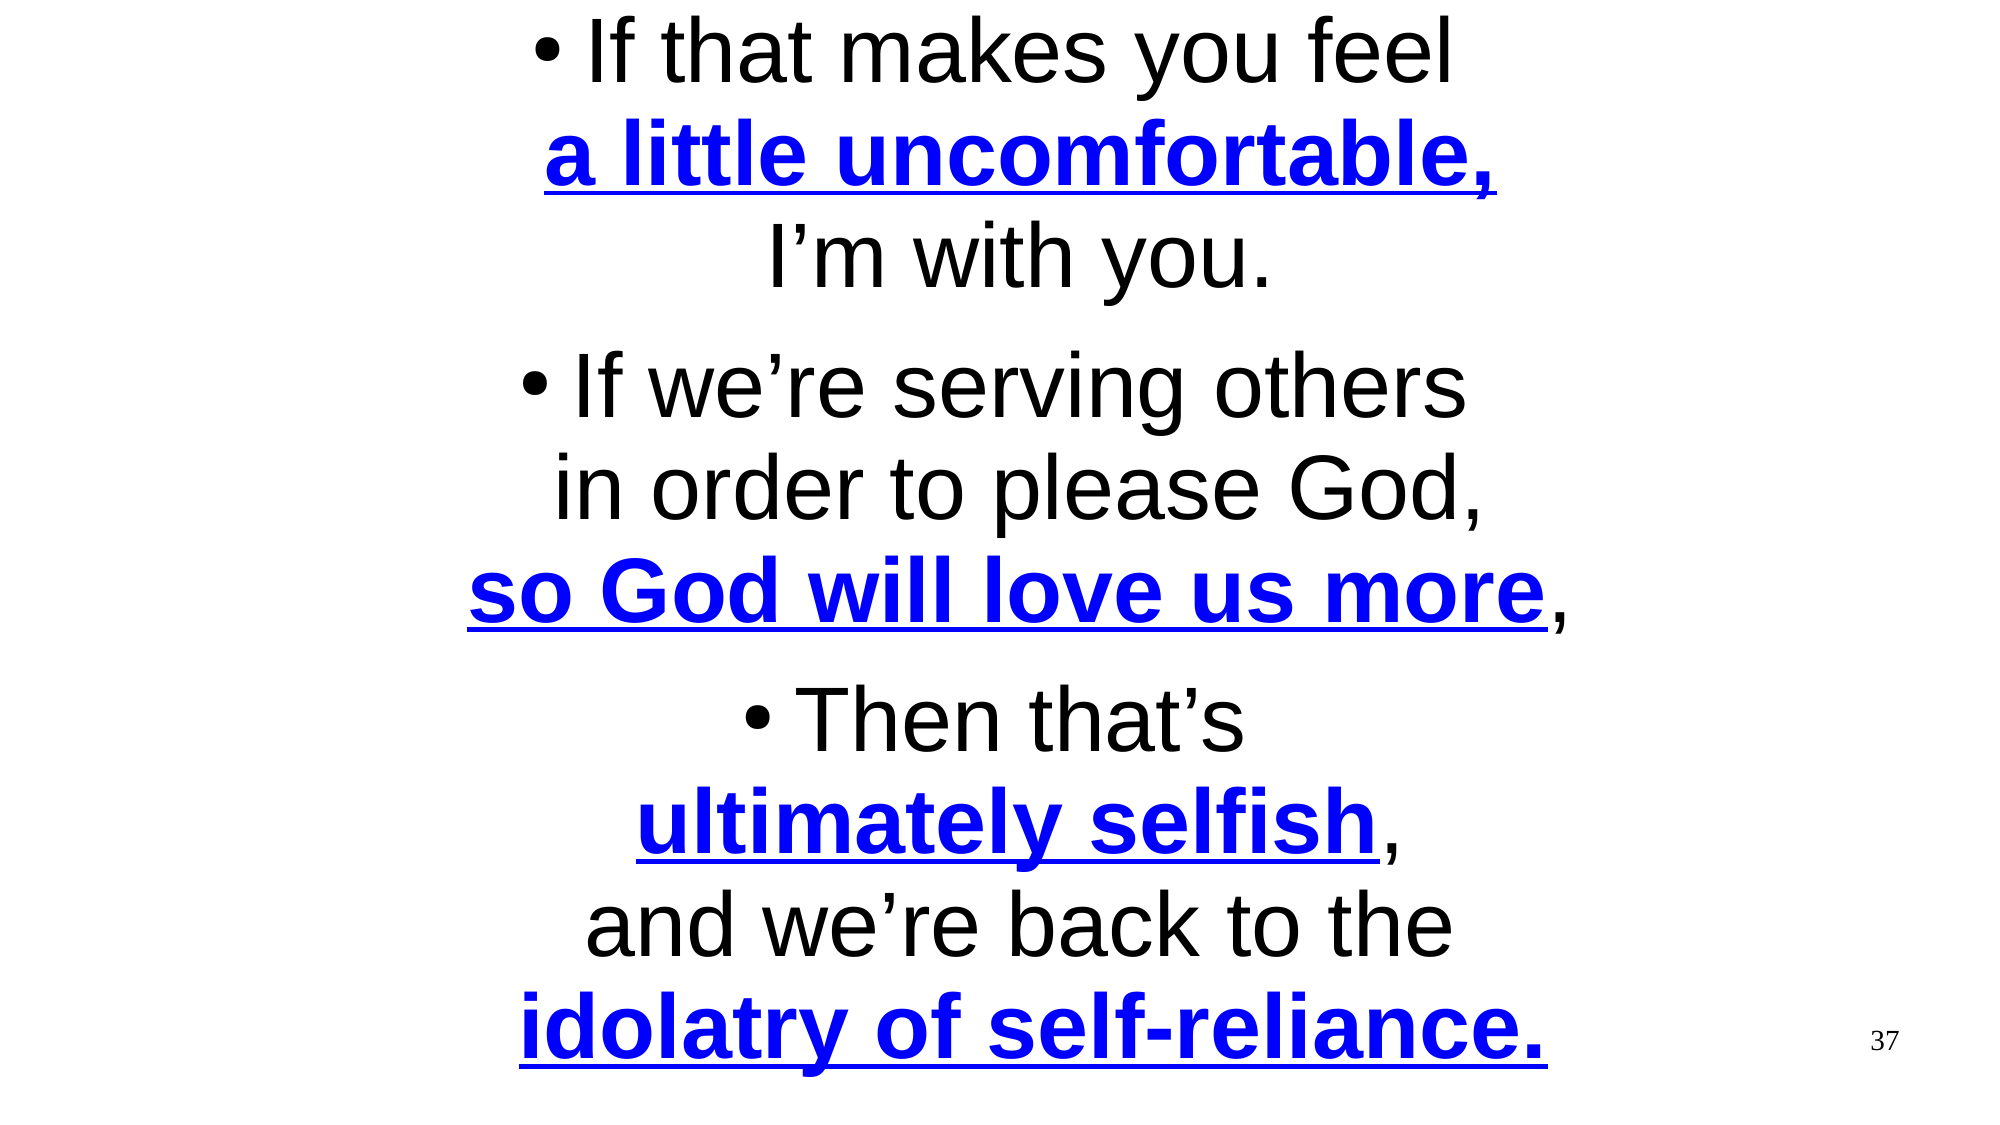

# If that makes you feel a little uncomfortable, I’m with you.
If we’re serving others
in order to please God,
so God will love us more,
Then that’s
ultimately selfish,
and we’re back to the
idolatry of self-reliance.
37